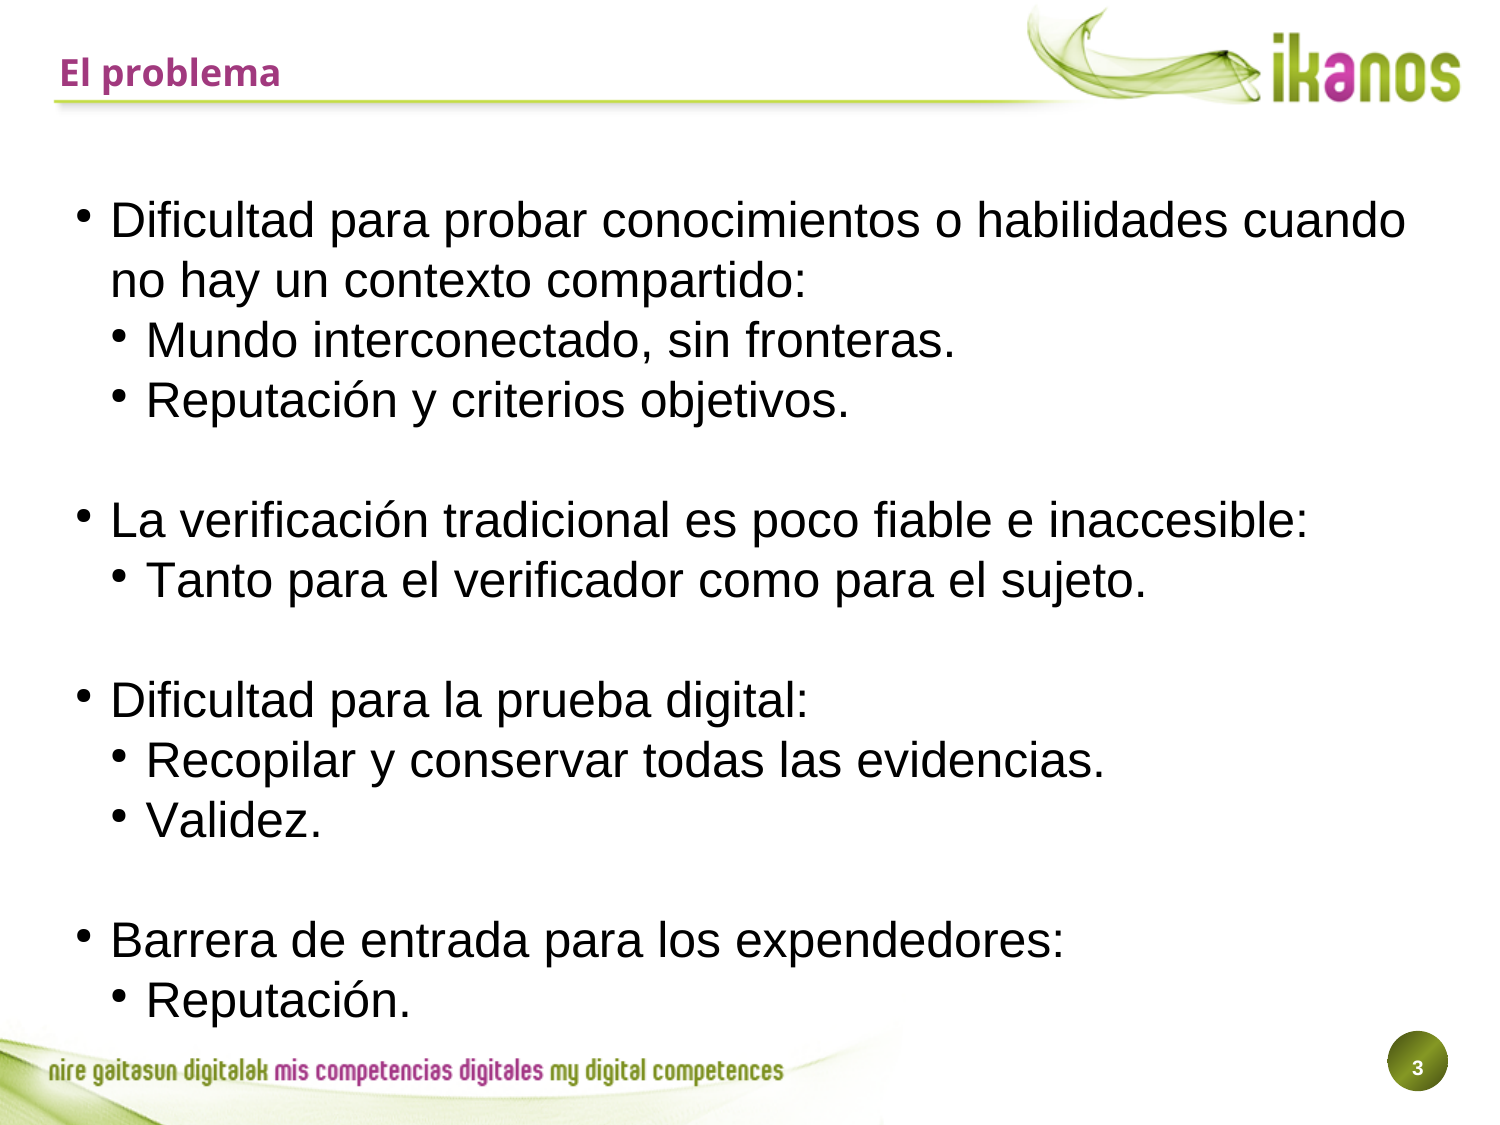

El problema
Dificultad para probar conocimientos o habilidades cuando no hay un contexto compartido:
Mundo interconectado, sin fronteras.
Reputación y criterios objetivos.
La verificación tradicional es poco fiable e inaccesible:
Tanto para el verificador como para el sujeto.
Dificultad para la prueba digital:
Recopilar y conservar todas las evidencias.
Validez.
Barrera de entrada para los expendedores:
Reputación.